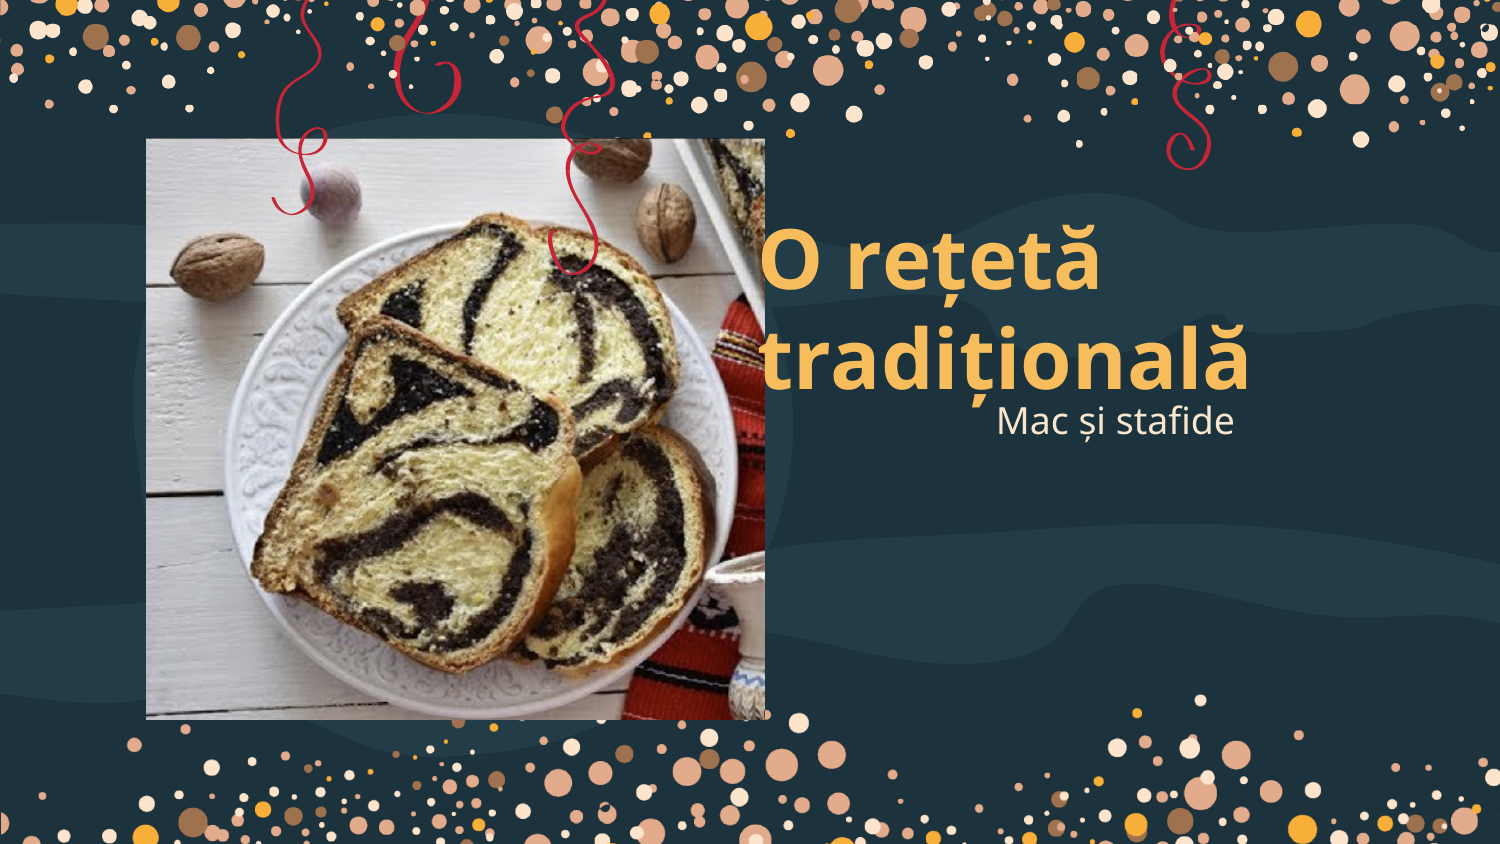

# O rețetă tradițională
Mac și stafide